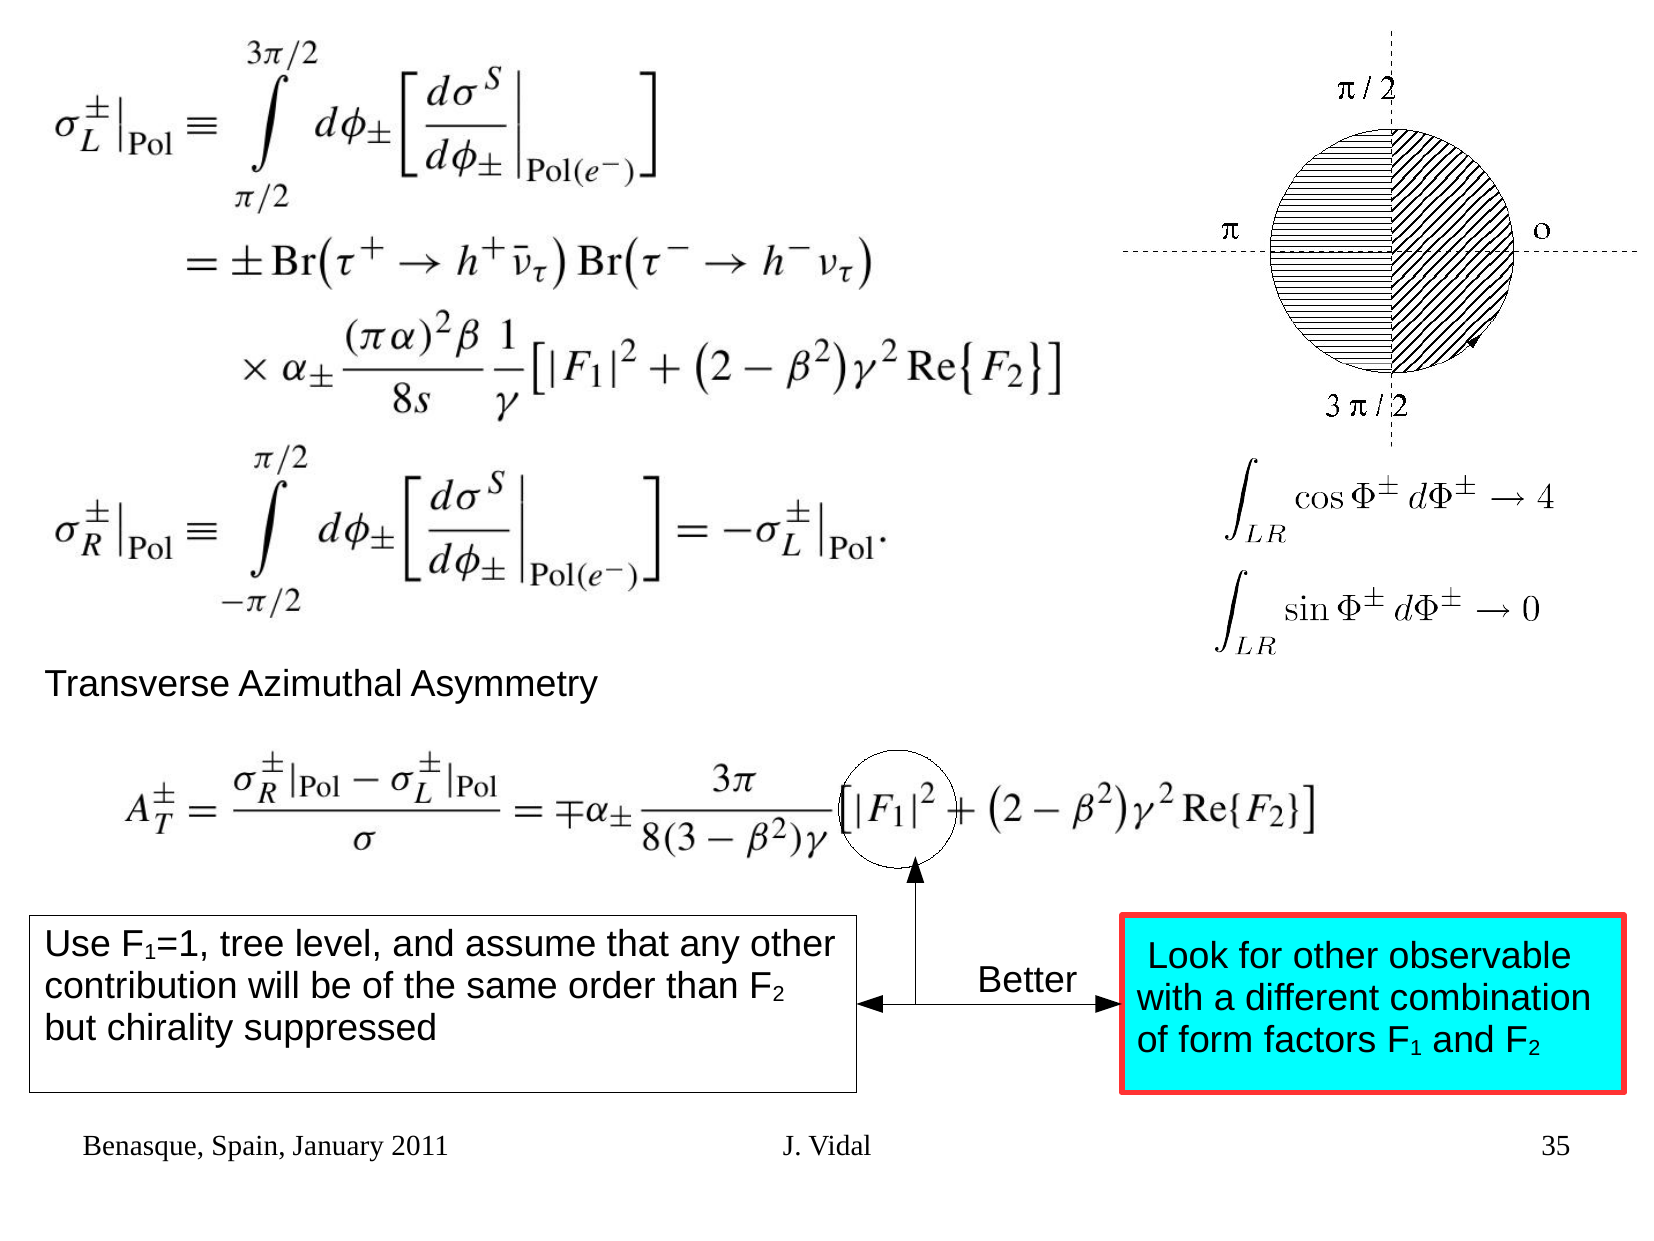

Transverse Azimuthal Asymmetry
Use F1=1, tree level, and assume that any other contribution will be of the same order than F2 but chirality suppressed
 Look for other observable with a different combination of form factors F1 and F2
Better
Benasque, Spain, January 2011
J. Vidal
35